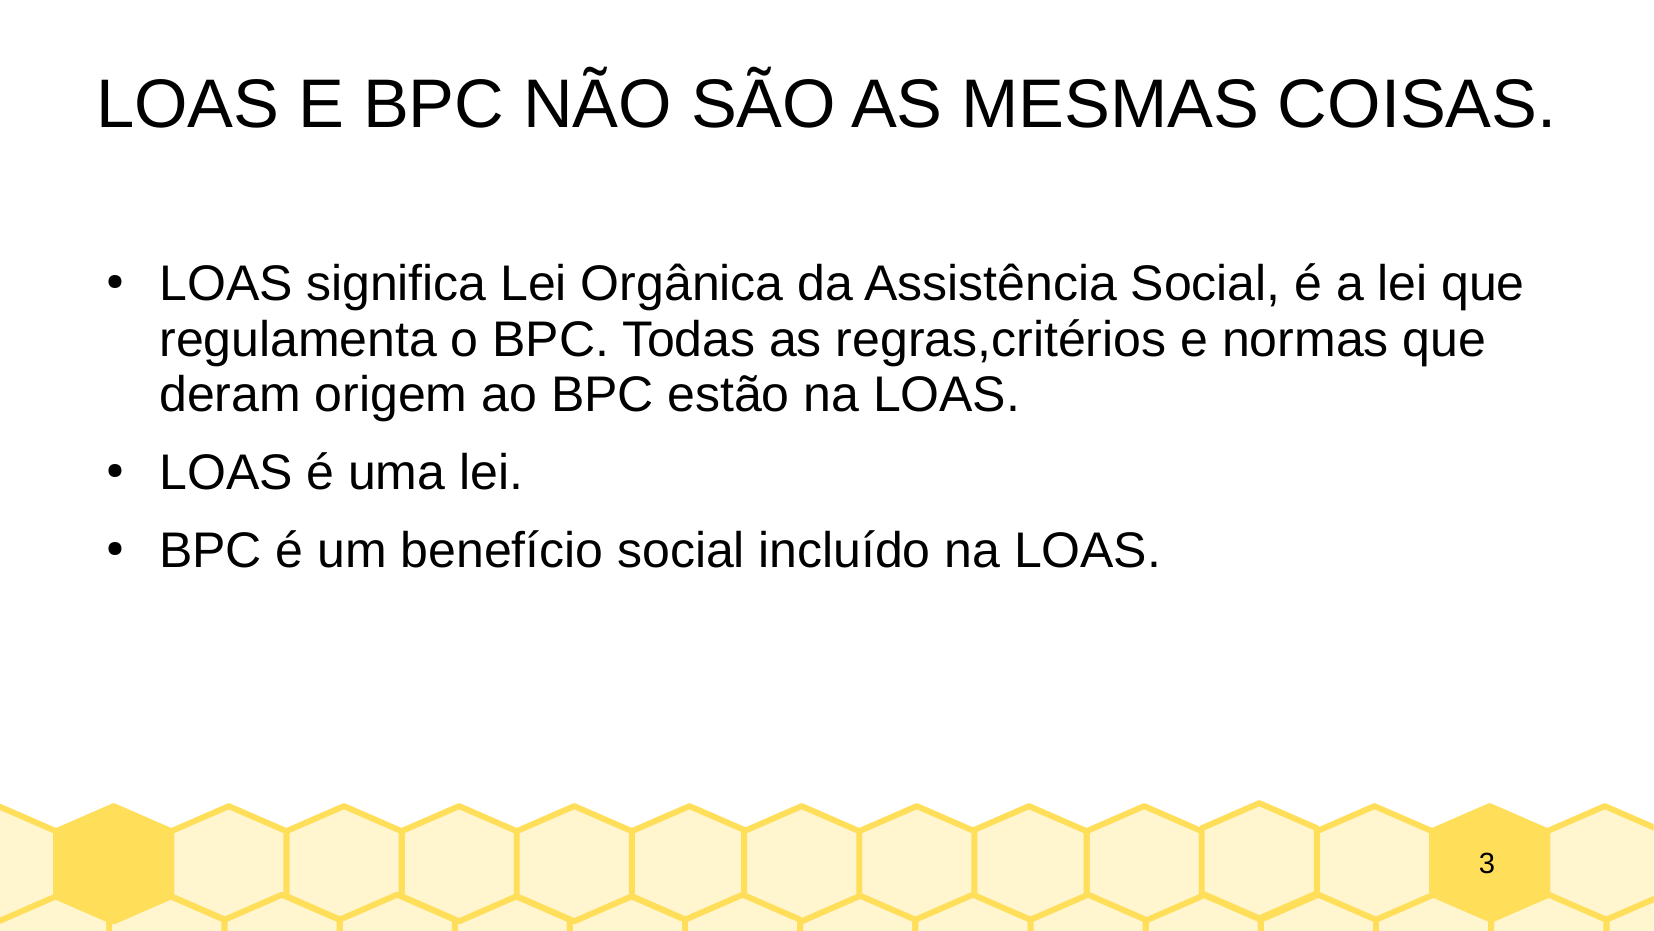

# LOAS E BPC NÃO SÃO AS MESMAS COISAS.
LOAS significa Lei Orgânica da Assistência Social, é a lei que regulamenta o BPC. Todas as regras,critérios e normas que deram origem ao BPC estão na LOAS.
LOAS é uma lei.
BPC é um benefício social incluído na LOAS.